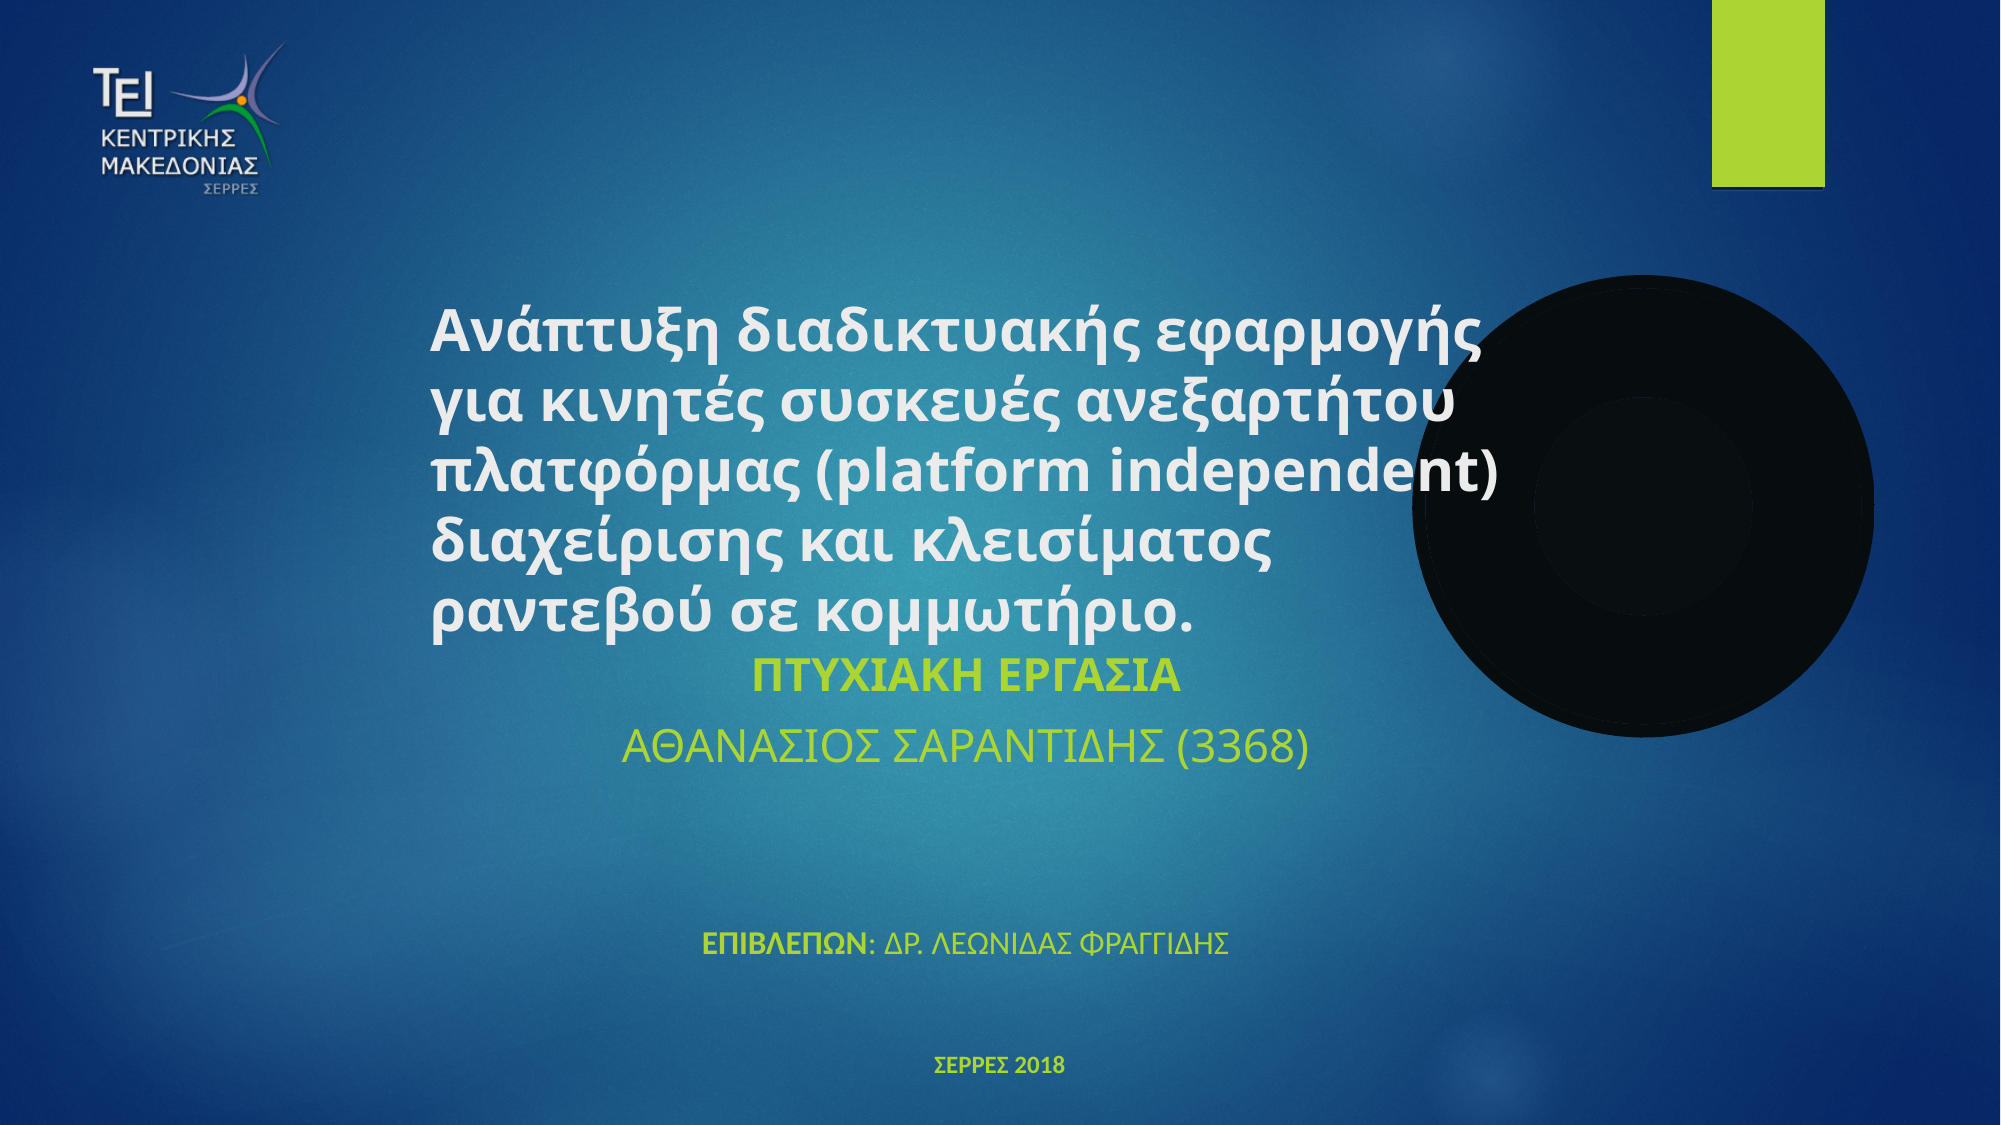

# Ανάπτυξη διαδικτυακής εφαρμογής για κινητές συσκευές ανεξαρτήτου πλατφόρμας (platform independent) διαχείρισης και κλεισίματος ραντεβού σε κομμωτήριο.
Πτυχιακη εργασιΑ
ΑΘΑΝΑΣΙΟΣ ΣΑΡΑΝΤΙΔΗΣ (3368)
ΕπιβΛΕπων: Δρ. ΛεωνΙδας ΦραγγΙδης
Σερρεσ 2018